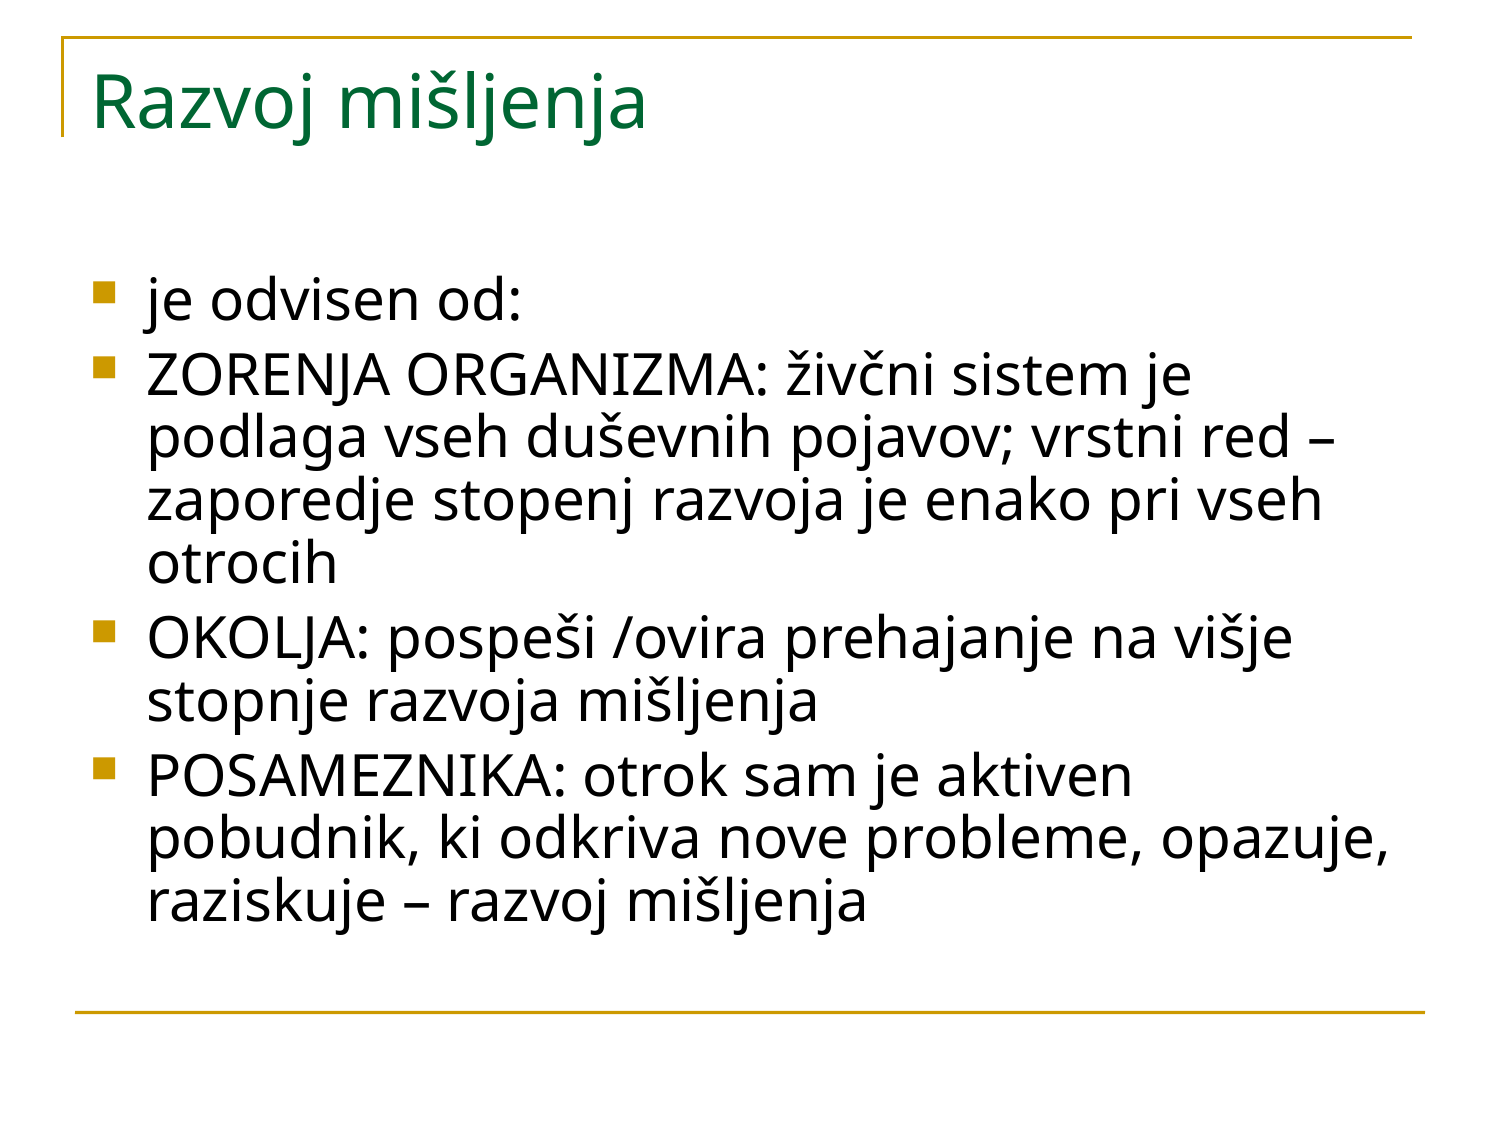

# Razvoj mišljenja
je odvisen od:
ZORENJA ORGANIZMA: živčni sistem je podlaga vseh duševnih pojavov; vrstni red – zaporedje stopenj razvoja je enako pri vseh otrocih
OKOLJA: pospeši /ovira prehajanje na višje stopnje razvoja mišljenja
POSAMEZNIKA: otrok sam je aktiven pobudnik, ki odkriva nove probleme, opazuje, raziskuje – razvoj mišljenja